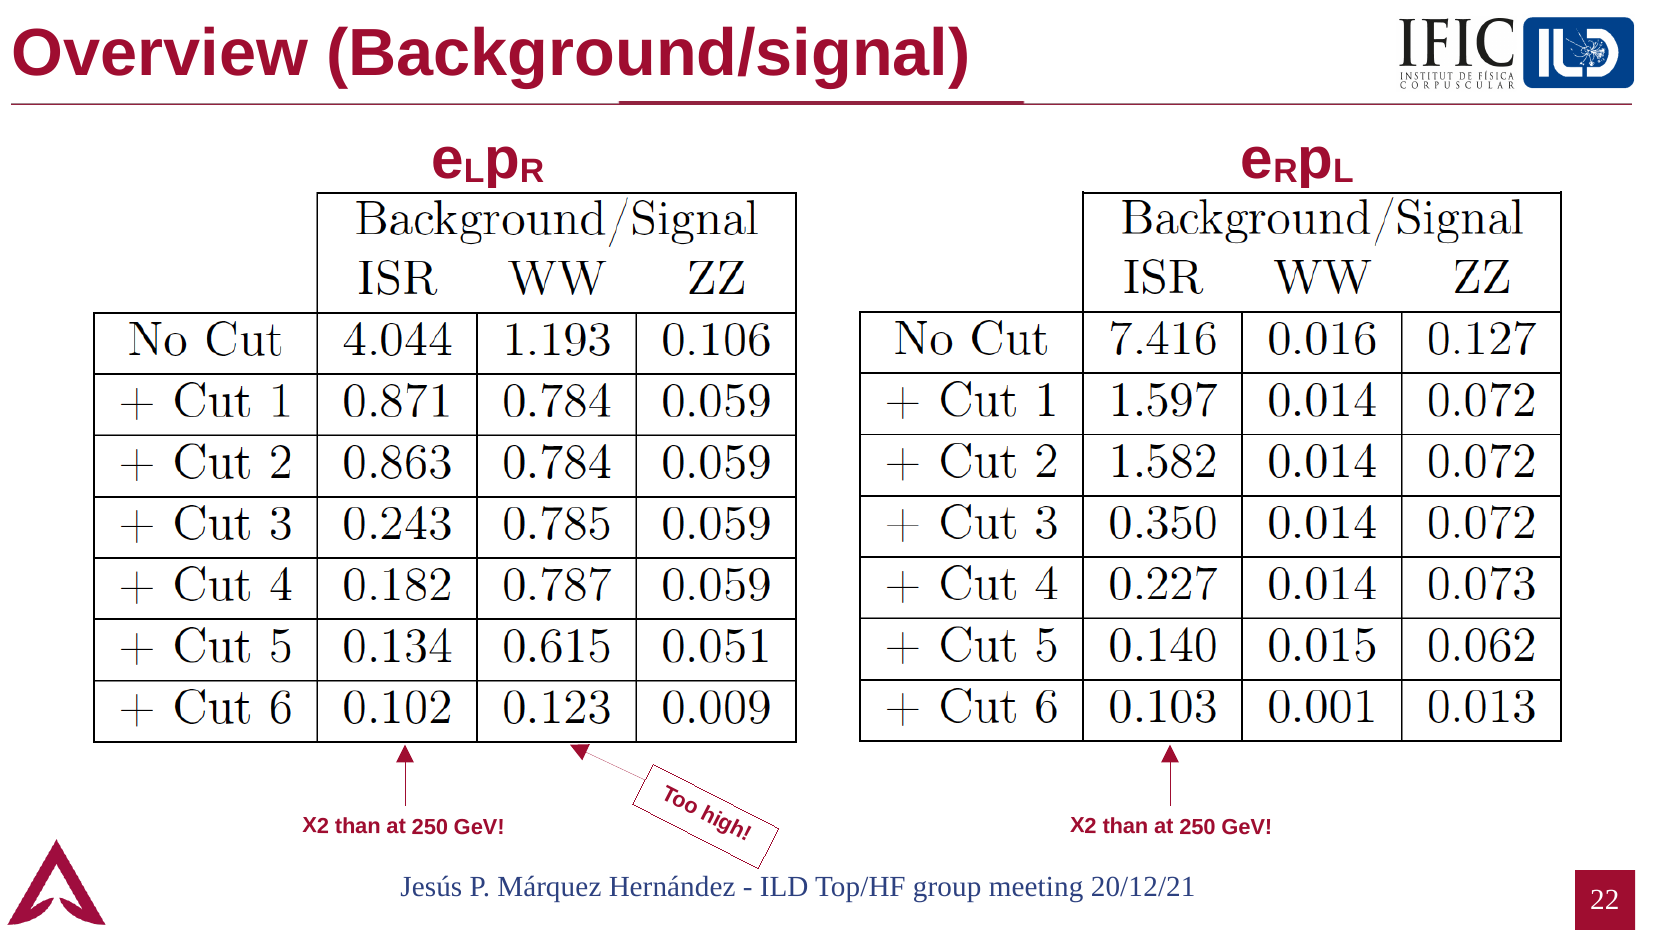

# Overview (Background/signal)
eLpR
eRpL
Too high!
X2 than at 250 GeV!
X2 than at 250 GeV!
22